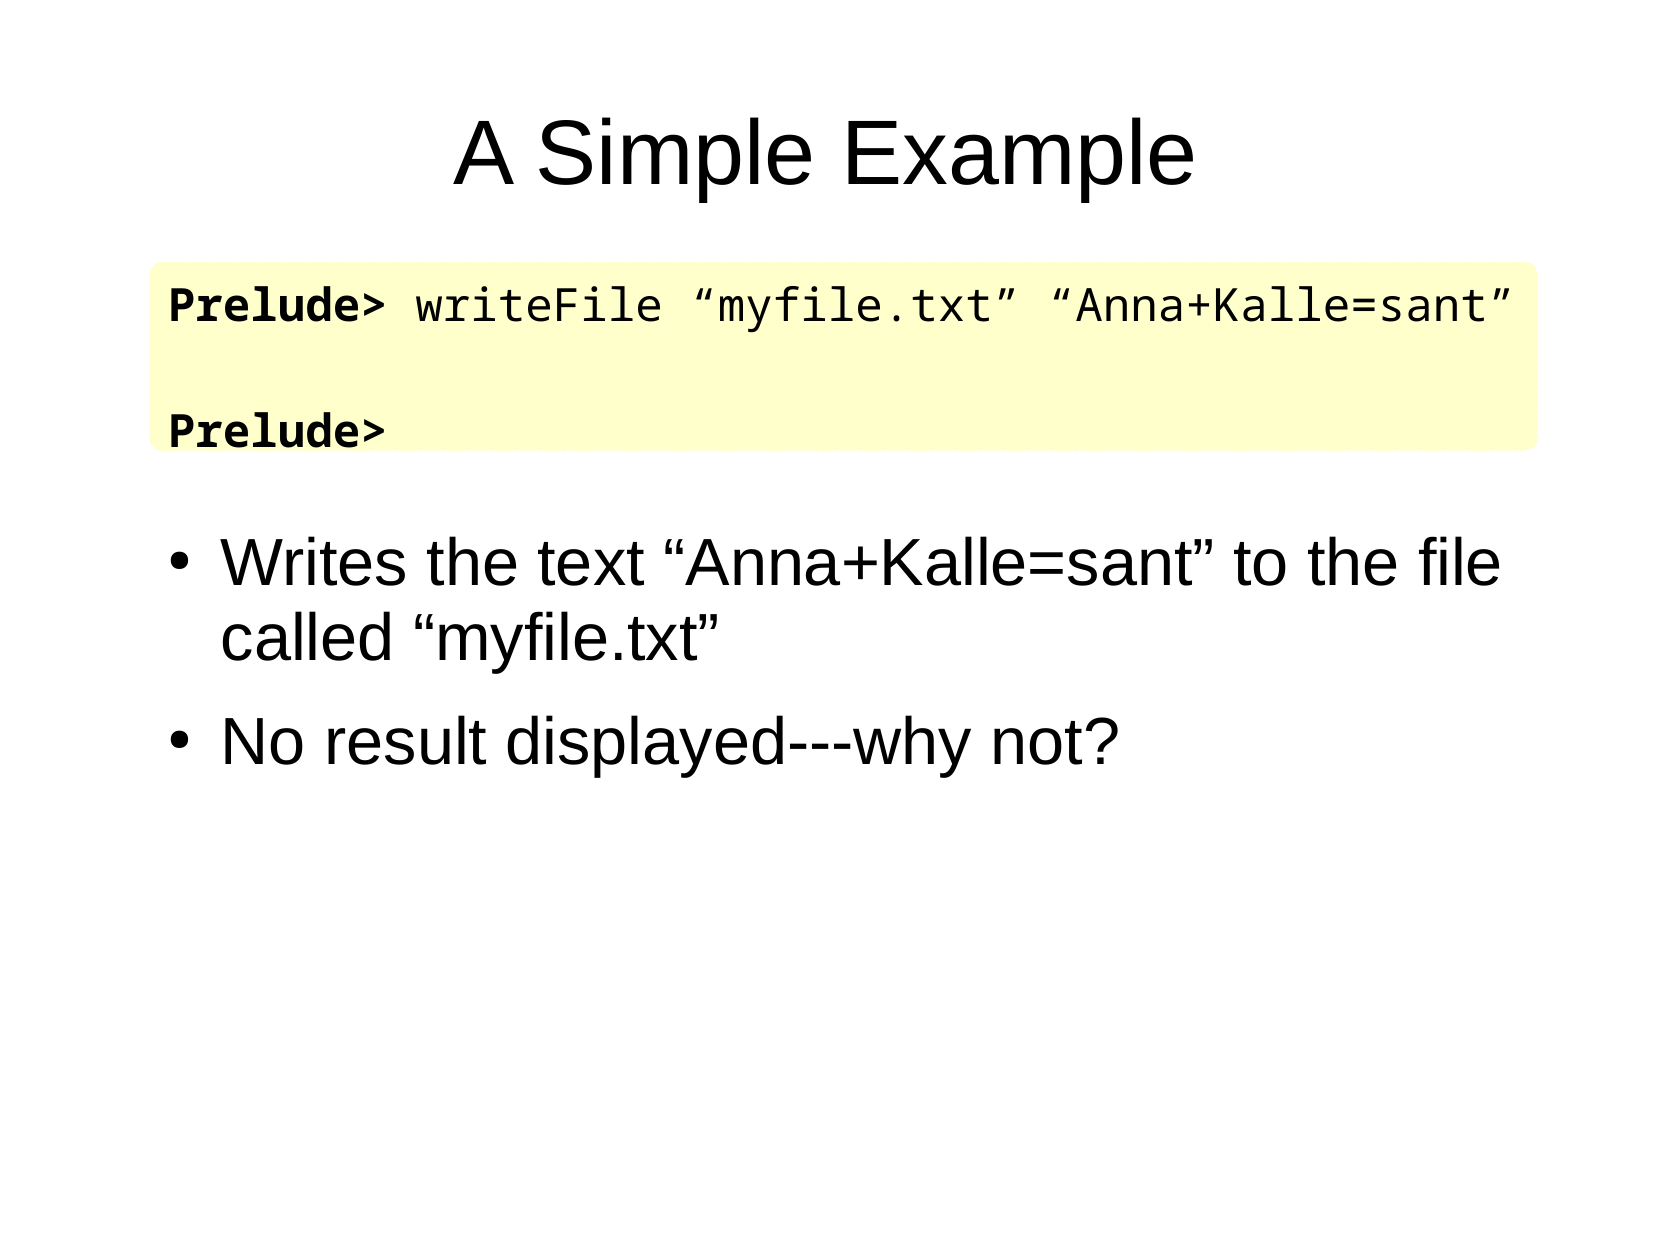

# A Simple Example
Prelude> writeFile “myfile.txt” “Anna+Kalle=sant”
Prelude>
Writes the text “Anna+Kalle=sant” to the file called “myfile.txt”
No result displayed---why not?